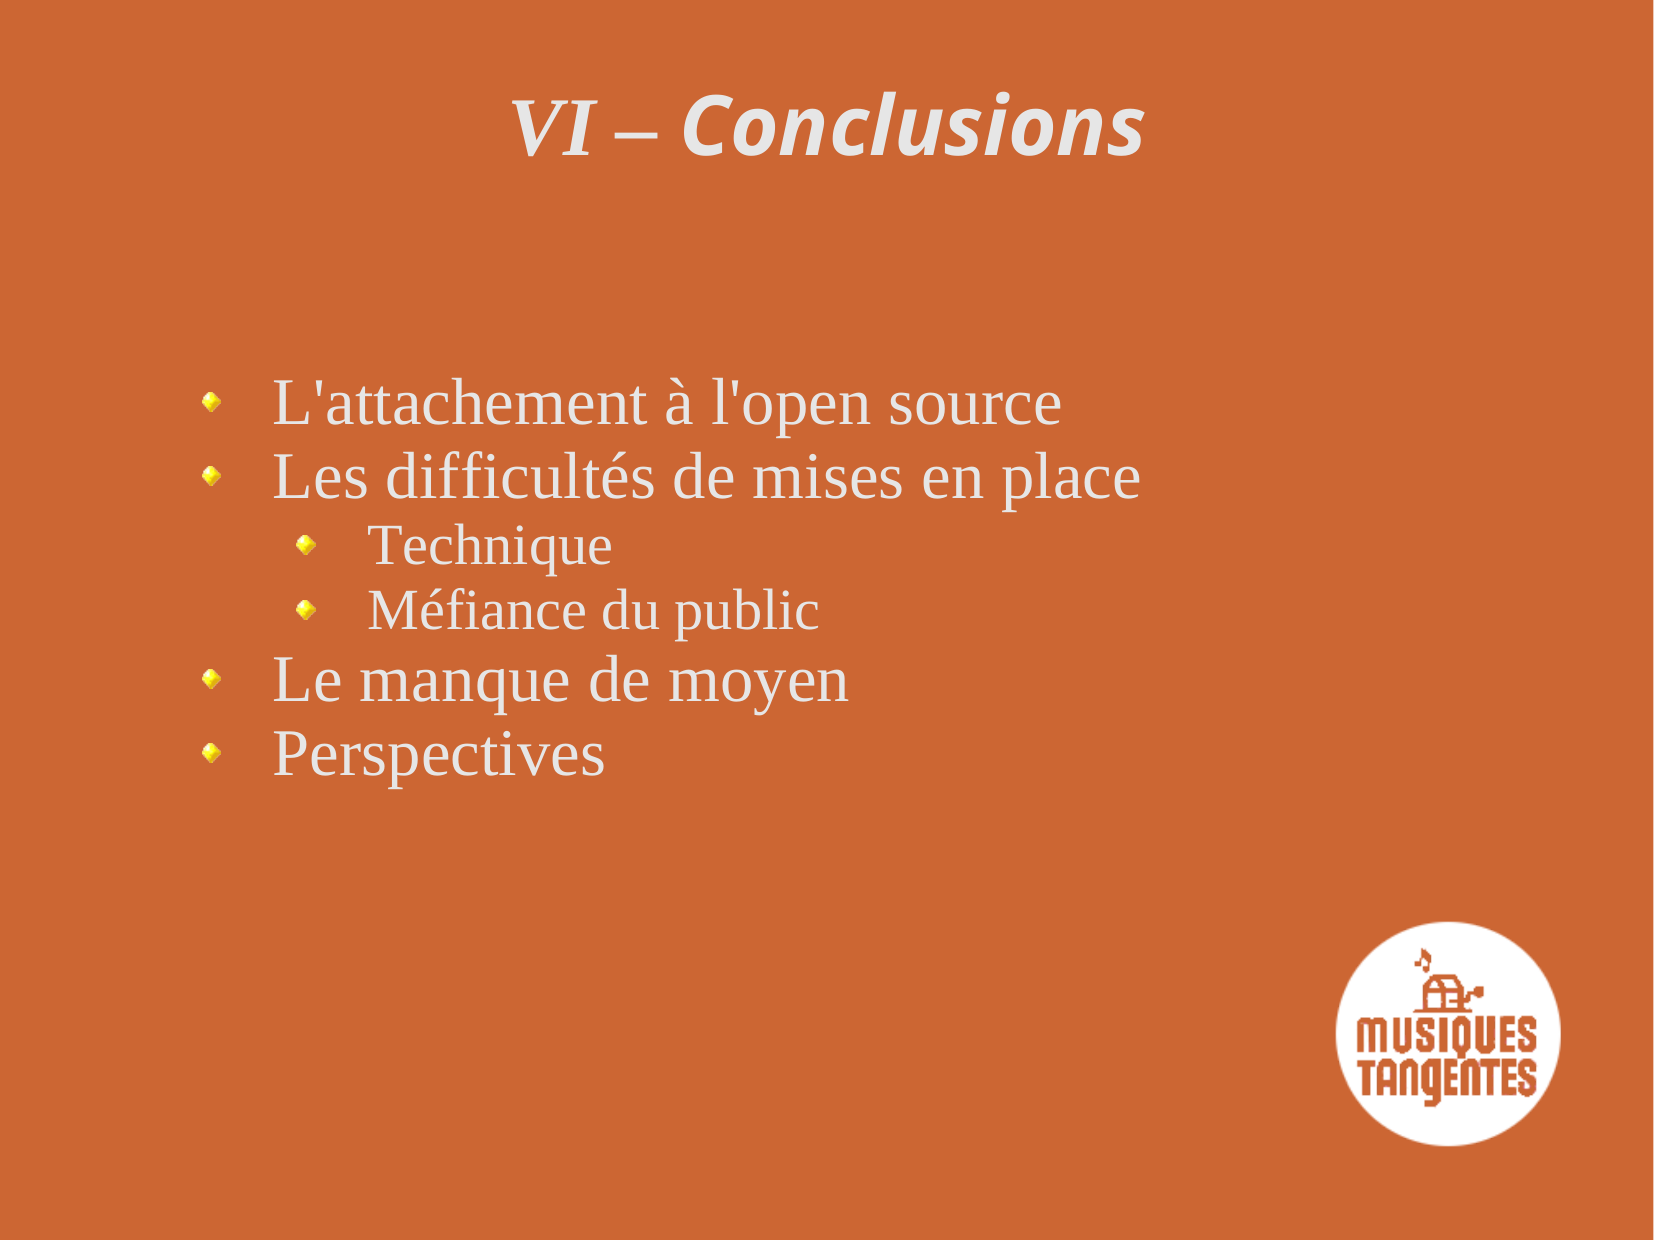

# VI – Conclusions
L'attachement à l'open source
Les difficultés de mises en place
Technique
Méfiance du public
Le manque de moyen
Perspectives